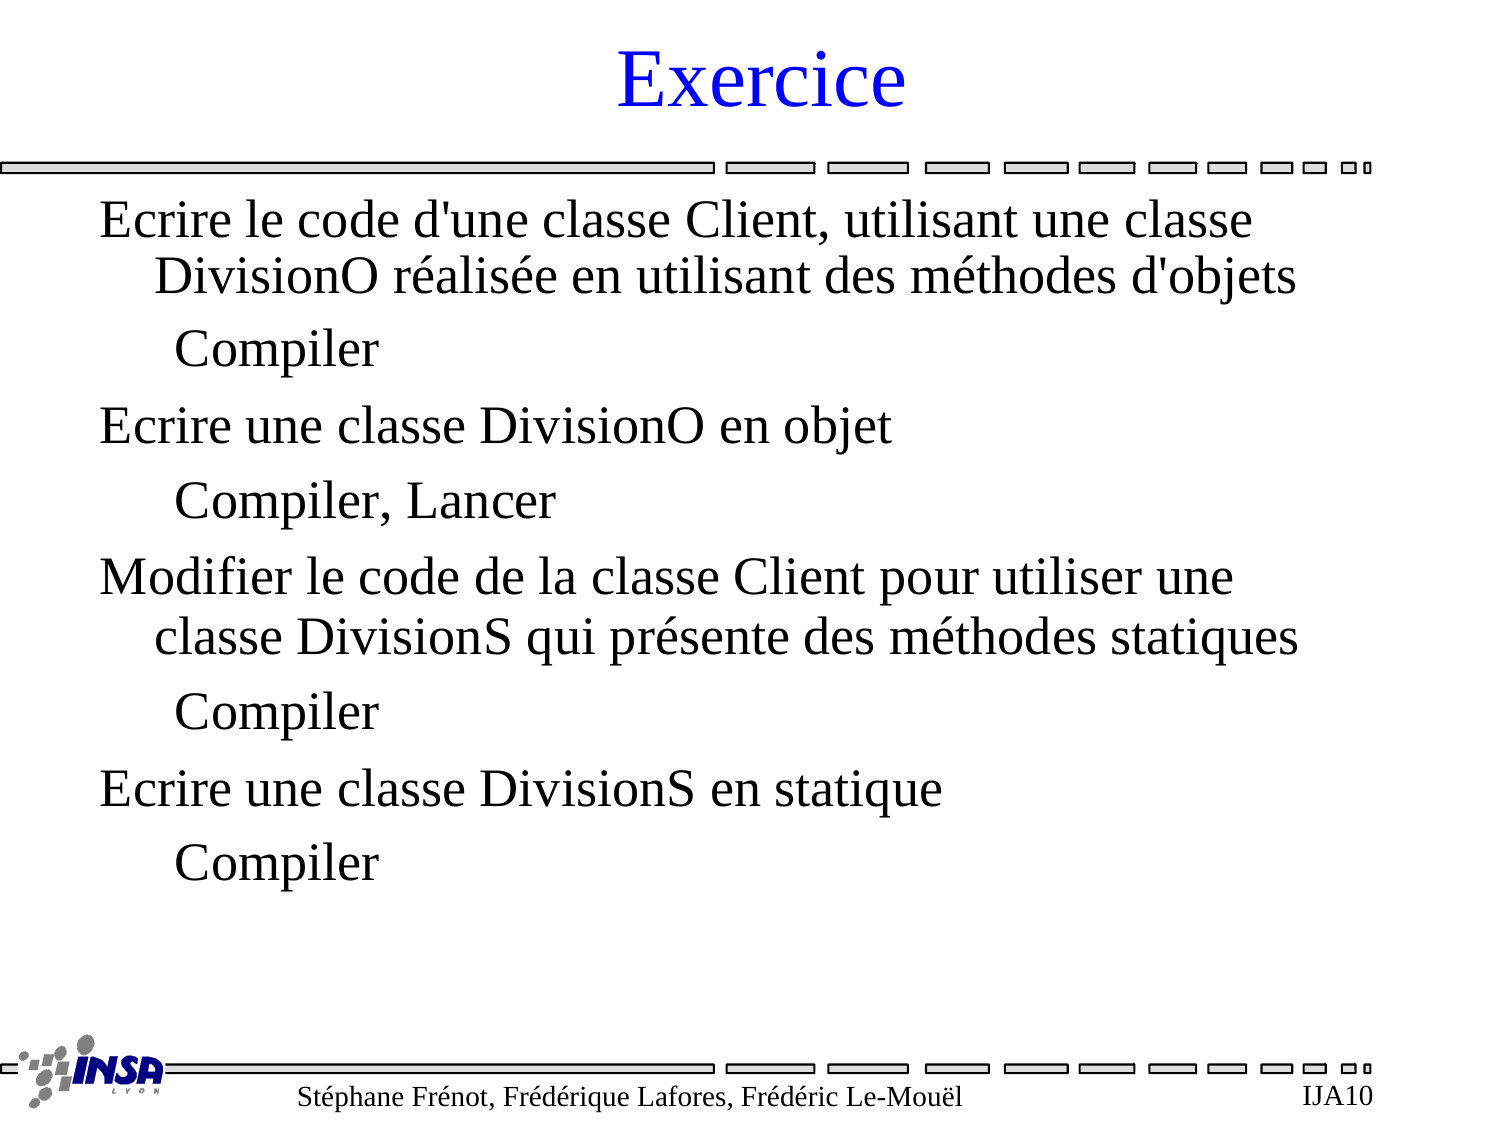

# Exercice
Ecrire le code d'une classe Client, utilisant une classe DivisionO réalisée en utilisant des méthodes d'objets
Compiler
Ecrire une classe DivisionO en objet
Compiler, Lancer
Modifier le code de la classe Client pour utiliser une classe DivisionS qui présente des méthodes statiques
Compiler
Ecrire une classe DivisionS en statique
Compiler